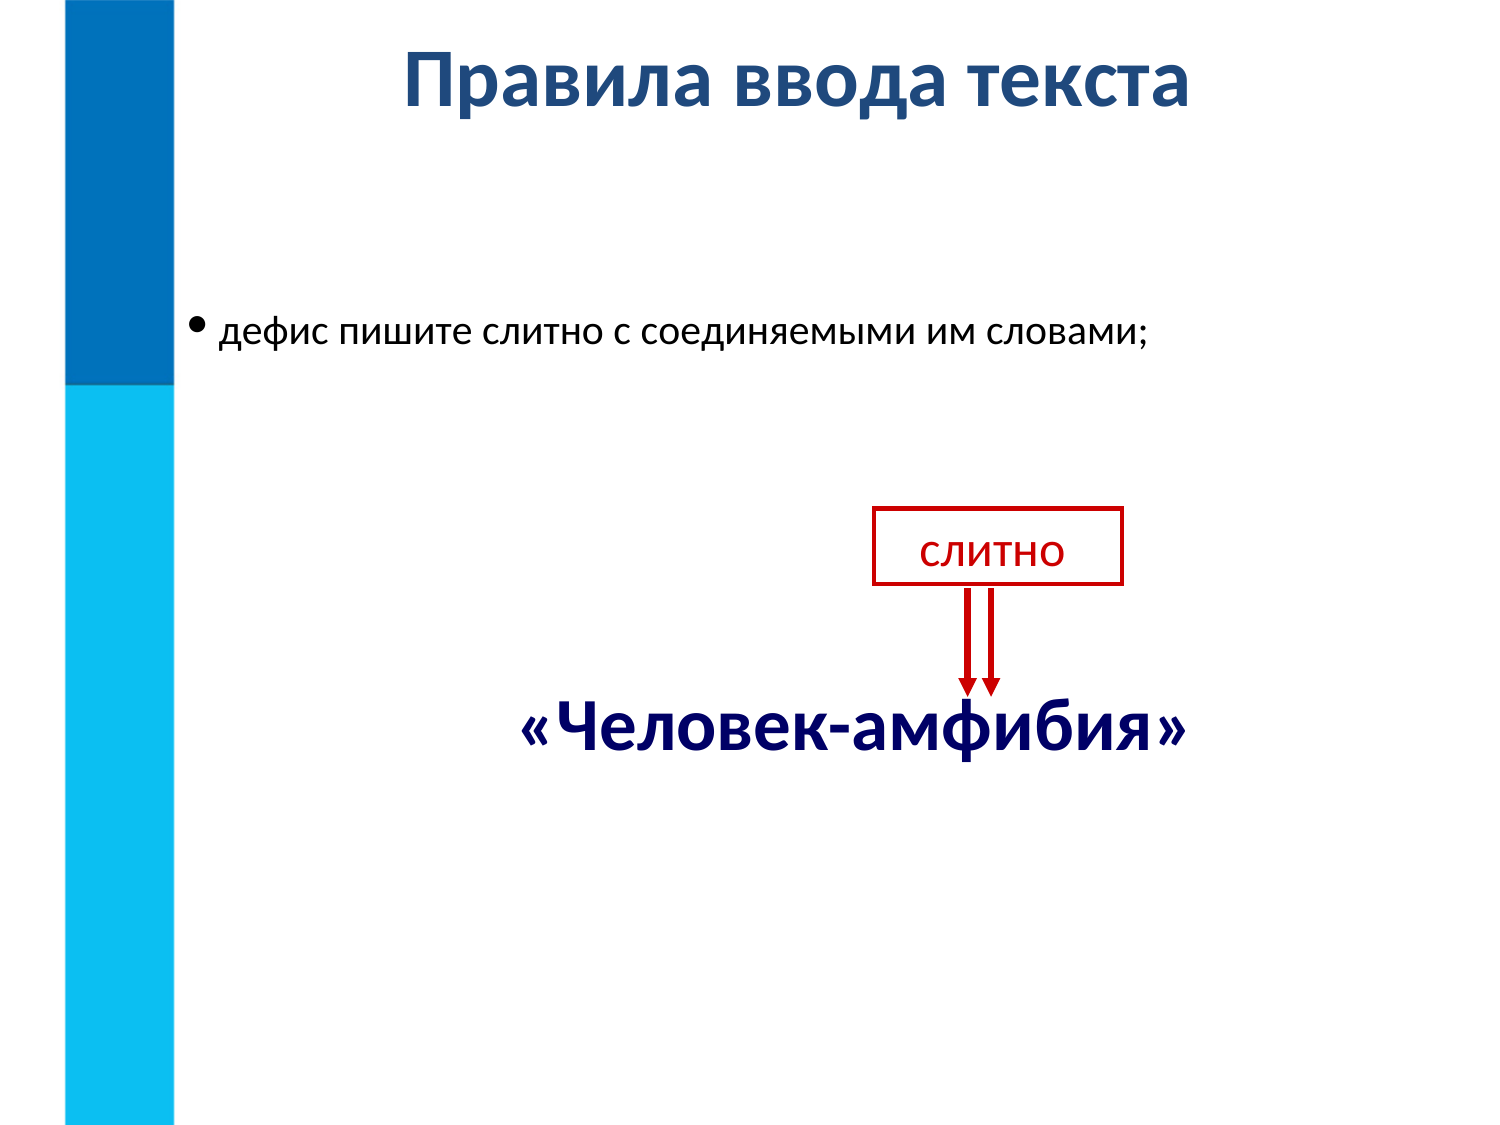

Правила ввода текста
 дефис пишите слитно с соединяемыми им словами;
слитно
 «Человек-амфибия»